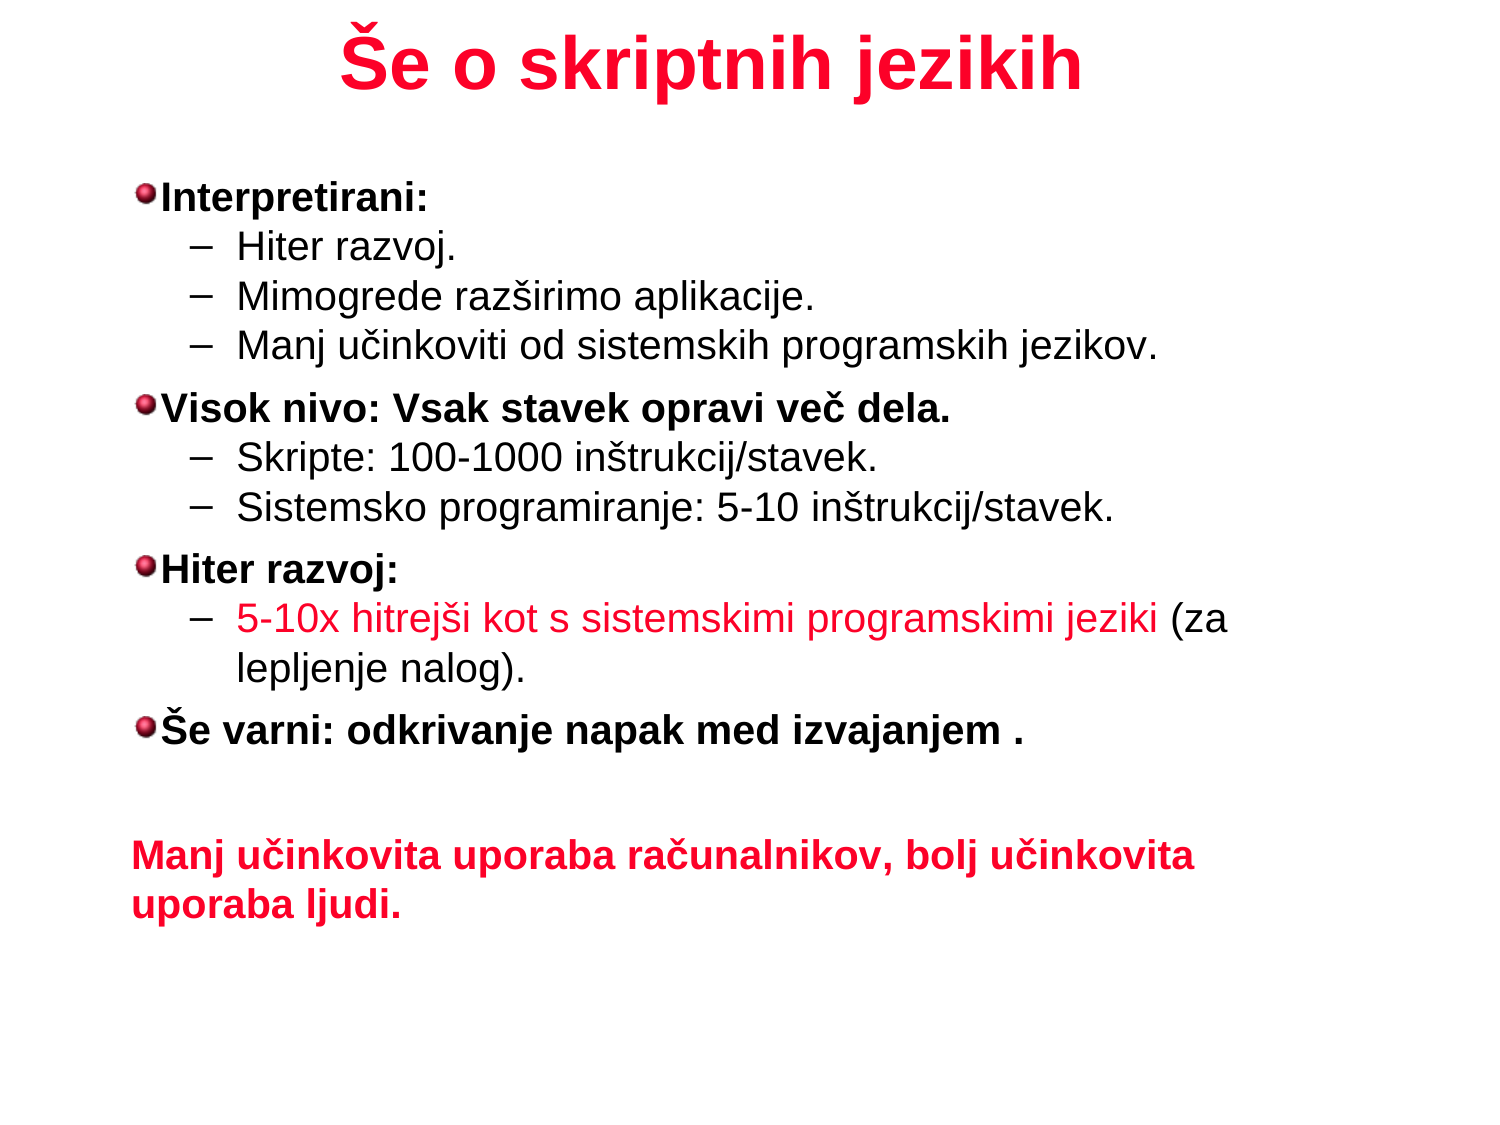

# Še o skriptnih jezikih
Interpretirani:
Hiter razvoj.
Mimogrede razširimo aplikacije.
Manj učinkoviti od sistemskih programskih jezikov.
Visok nivo: Vsak stavek opravi več dela.
Skripte: 100-1000 inštrukcij/stavek.
Sistemsko programiranje: 5-10 inštrukcij/stavek.
Hiter razvoj:
5-10x hitrejši kot s sistemskimi programskimi jeziki (za lepljenje nalog).
Še varni: odkrivanje napak med izvajanjem .
Manj učinkovita uporaba računalnikov, bolj učinkovita uporaba ljudi.